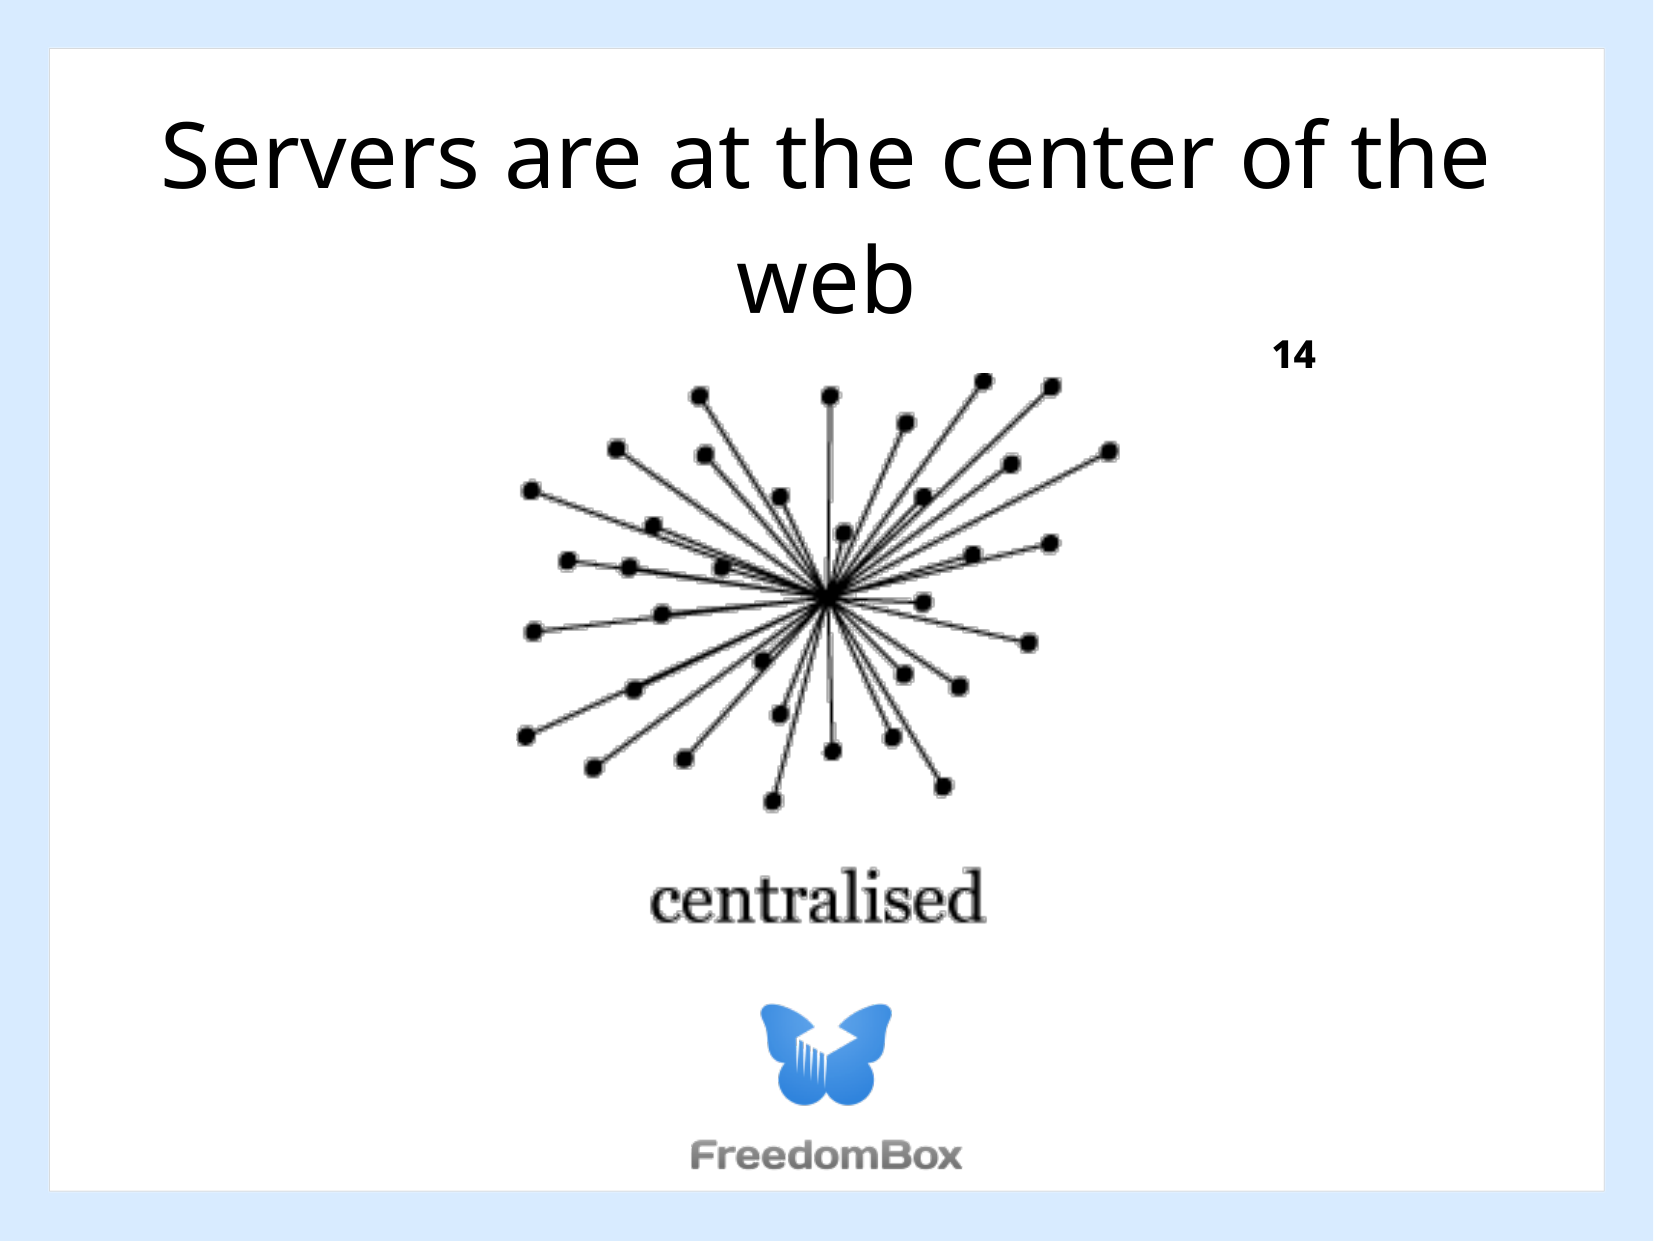

# Servers are at the center of the web
14